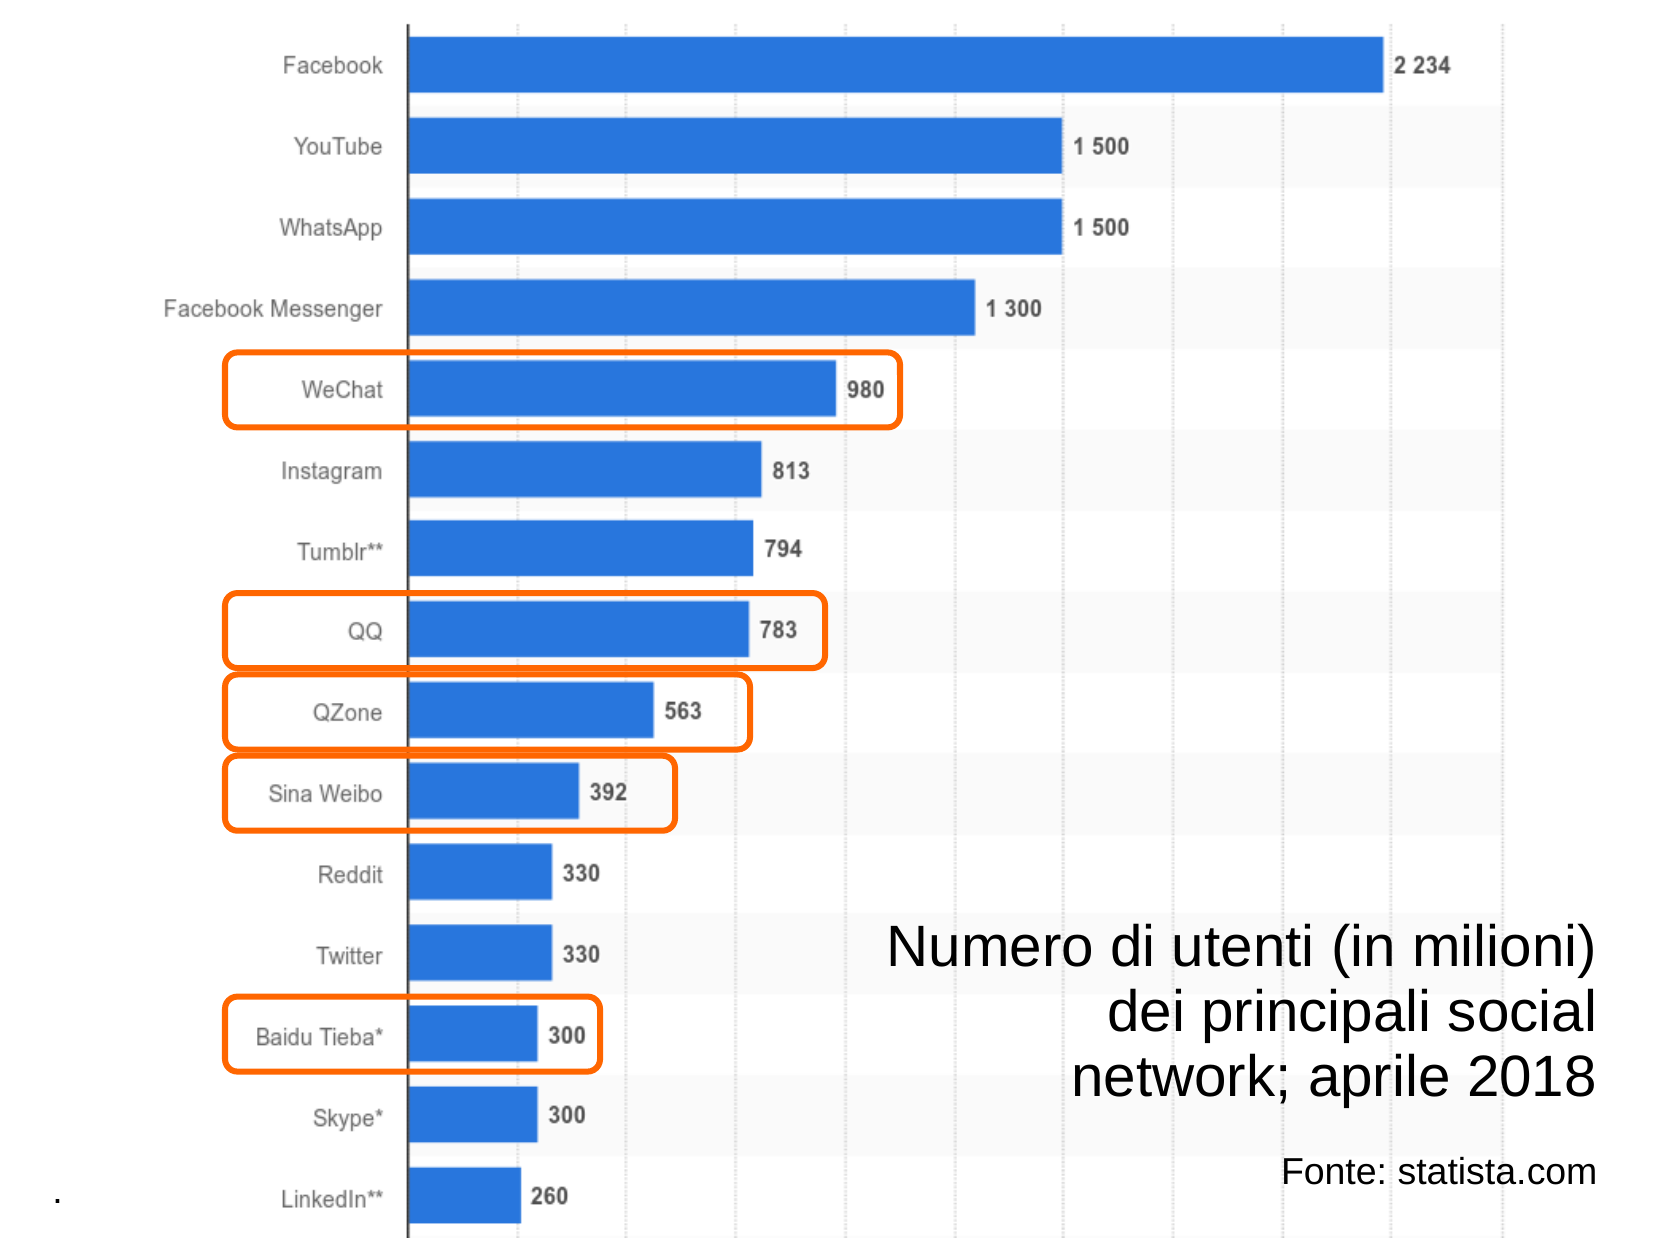

Numero di utenti (in milioni) dei principali social network; aprile 2018
Fonte: statista.com
.